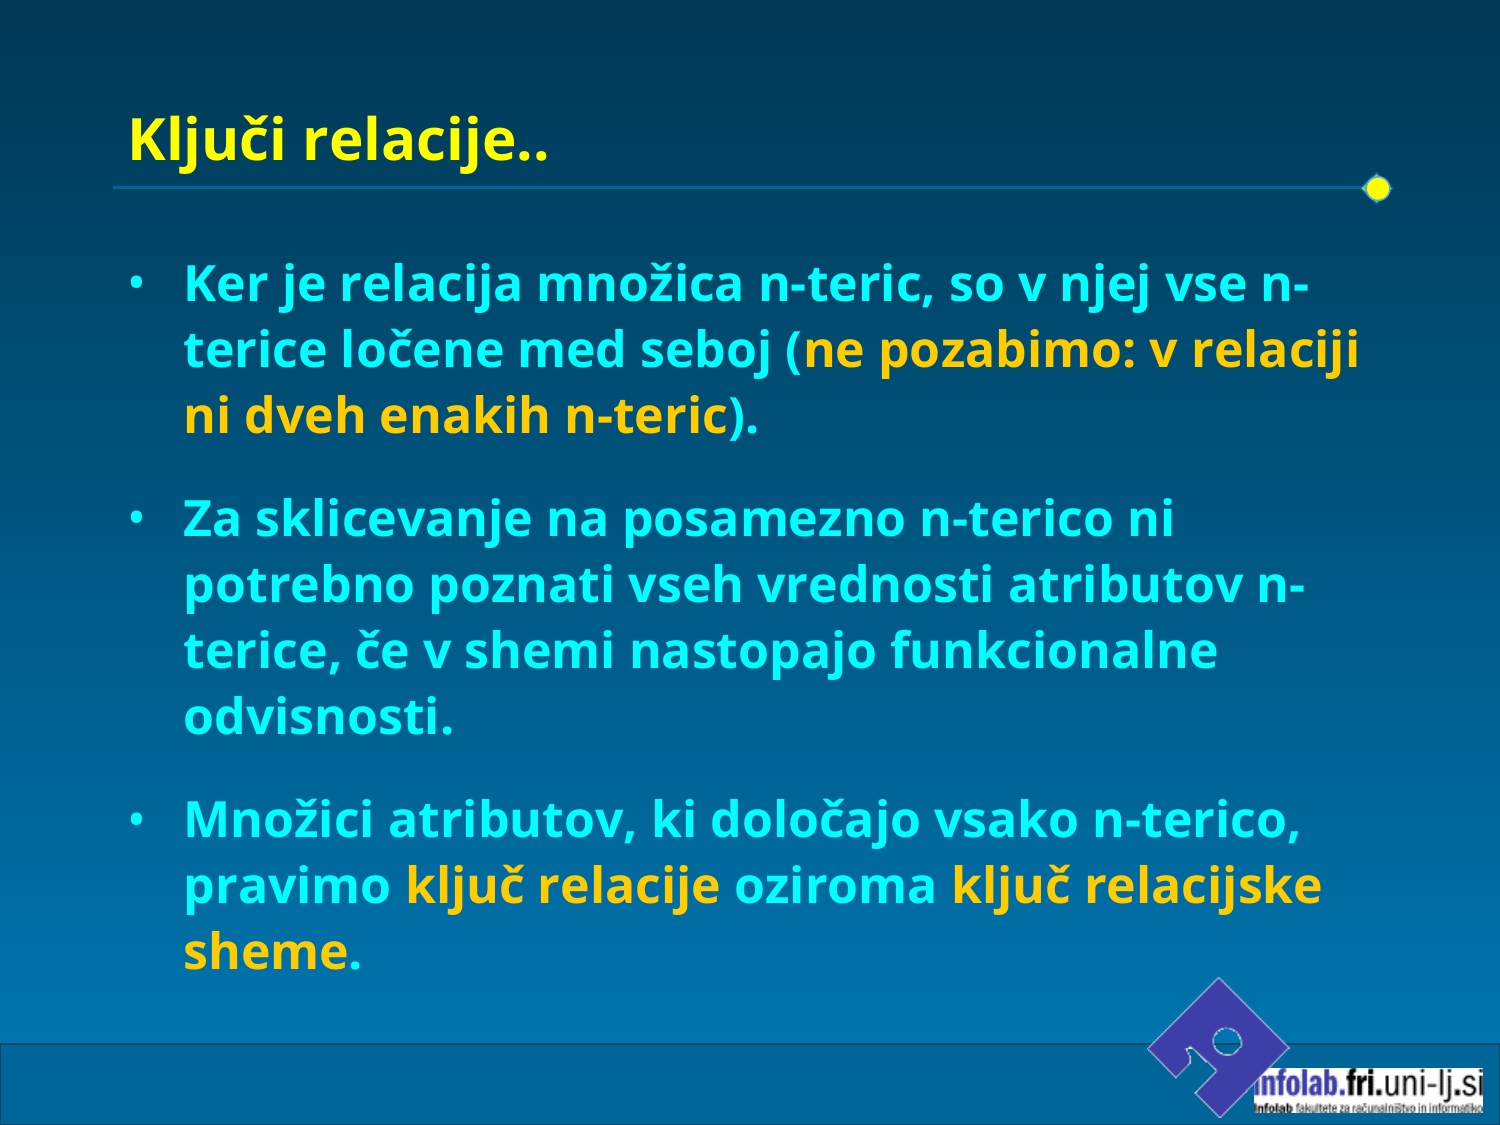

# Ključi relacije..
Ker je relacija množica n-teric, so v njej vse n-terice ločene med seboj (ne pozabimo: v relaciji ni dveh enakih n-teric).
Za sklicevanje na posamezno n-terico ni potrebno poznati vseh vrednosti atributov n-terice, če v shemi nastopajo funkcionalne odvisnosti.
Množici atributov, ki določajo vsako n-terico, pravimo ključ relacije oziroma ključ relacijske sheme.